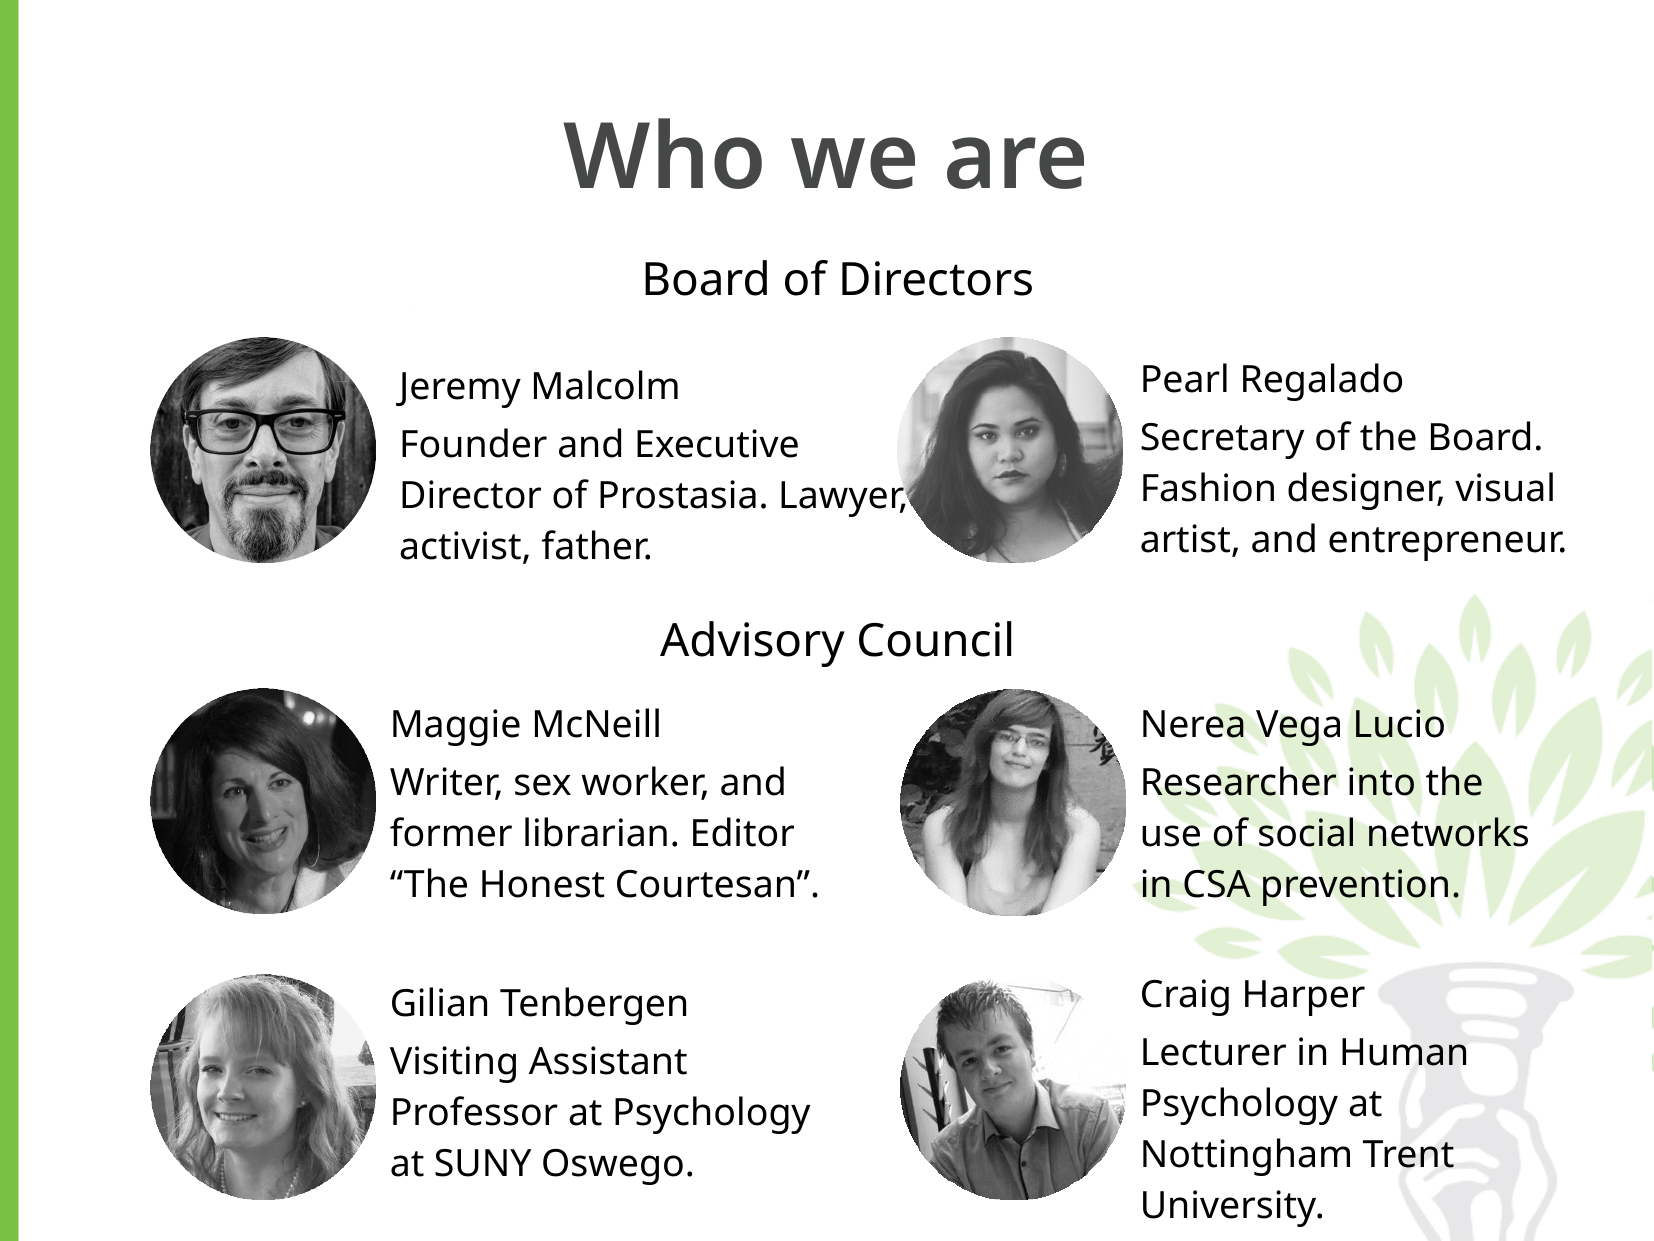

# Who we are
Board of Directors
Pearl Regalado
Secretary of the Board. Fashion designer, visual artist, and entrepreneur.
Jeremy Malcolm
Founder and Executive Director of Prostasia. Lawyer, activist, father.
Advisory Council
Maggie McNeill
Writer, sex worker, and former librarian. Editor “The Honest Courtesan”.
Nerea Vega Lucio
Researcher into the use of social networks in CSA prevention.
Craig Harper
Lecturer in Human Psychology at Nottingham Trent University.
Gilian Tenbergen
Visiting Assistant Professor at Psychology at SUNY Oswego.